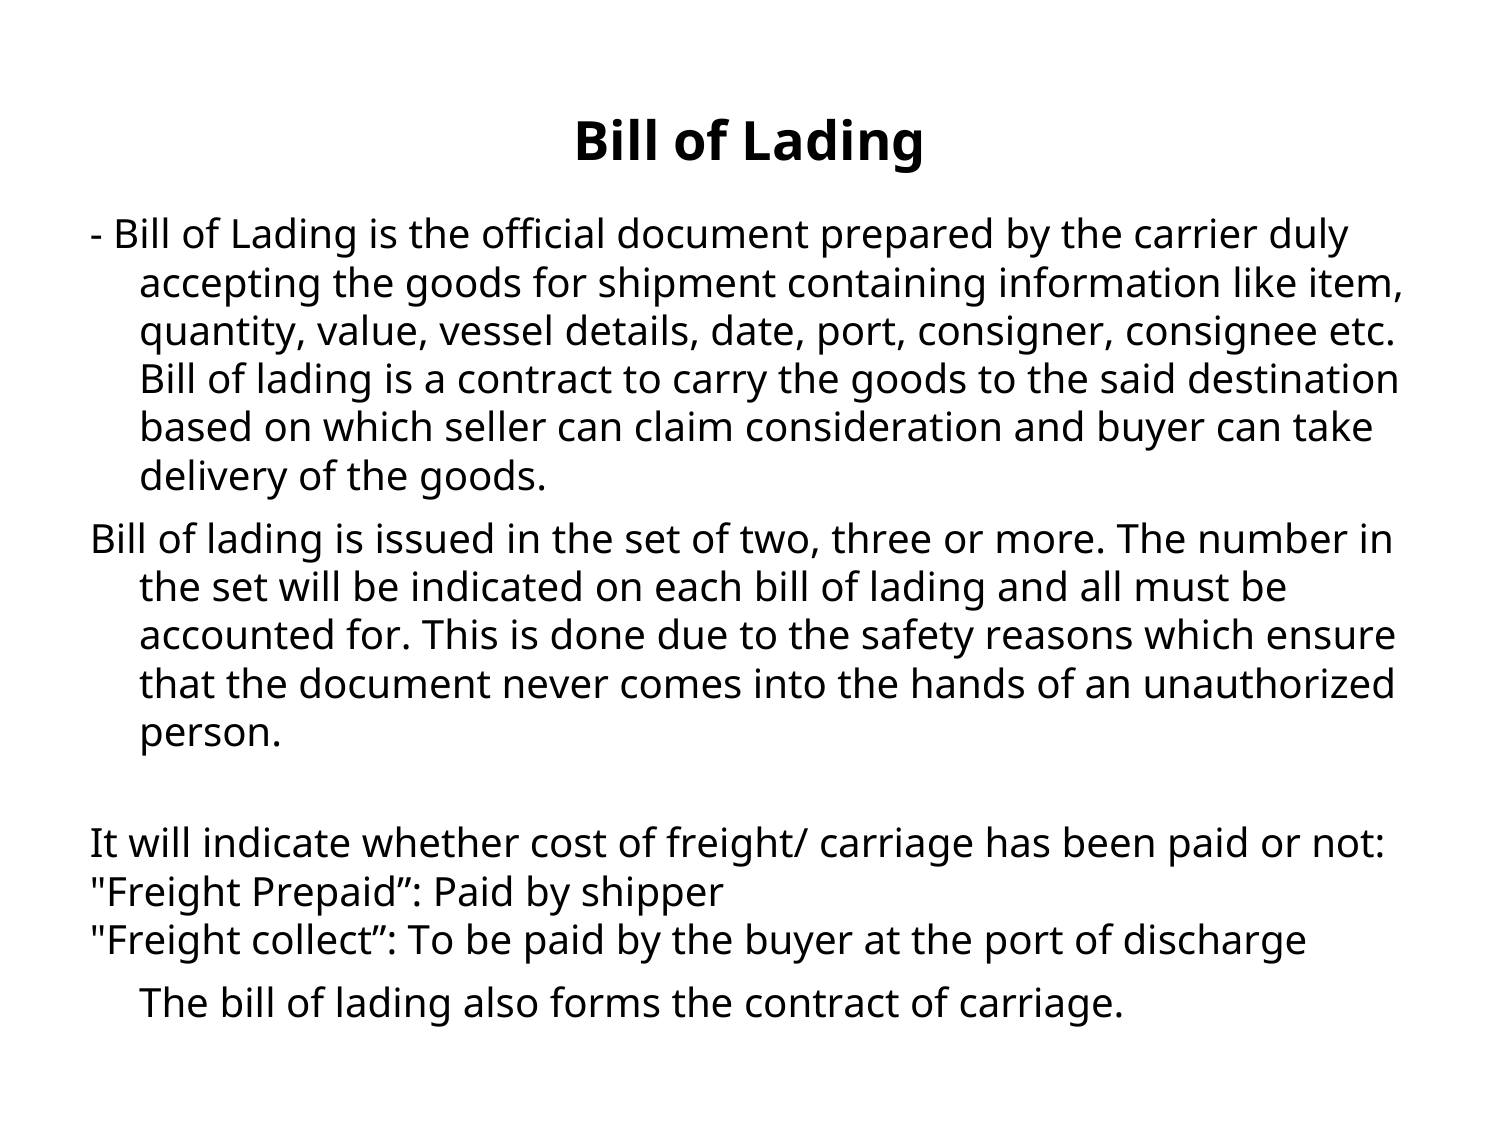

# Bill of Lading
- Bill of Lading is the official document prepared by the carrier duly accepting the goods for shipment containing information like item, quantity, value, vessel details, date, port, consigner, consignee etc. Bill of lading is a contract to carry the goods to the said destination based on which seller can claim consideration and buyer can take delivery of the goods.
Bill of lading is issued in the set of two, three or more. The number in the set will be indicated on each bill of lading and all must be accounted for. This is done due to the safety reasons which ensure that the document never comes into the hands of an unauthorized person.
It will indicate whether cost of freight/ carriage has been paid or not:
"Freight Prepaid”: Paid by shipper
"Freight collect”: To be paid by the buyer at the port of discharge
The bill of lading also forms the contract of carriage.